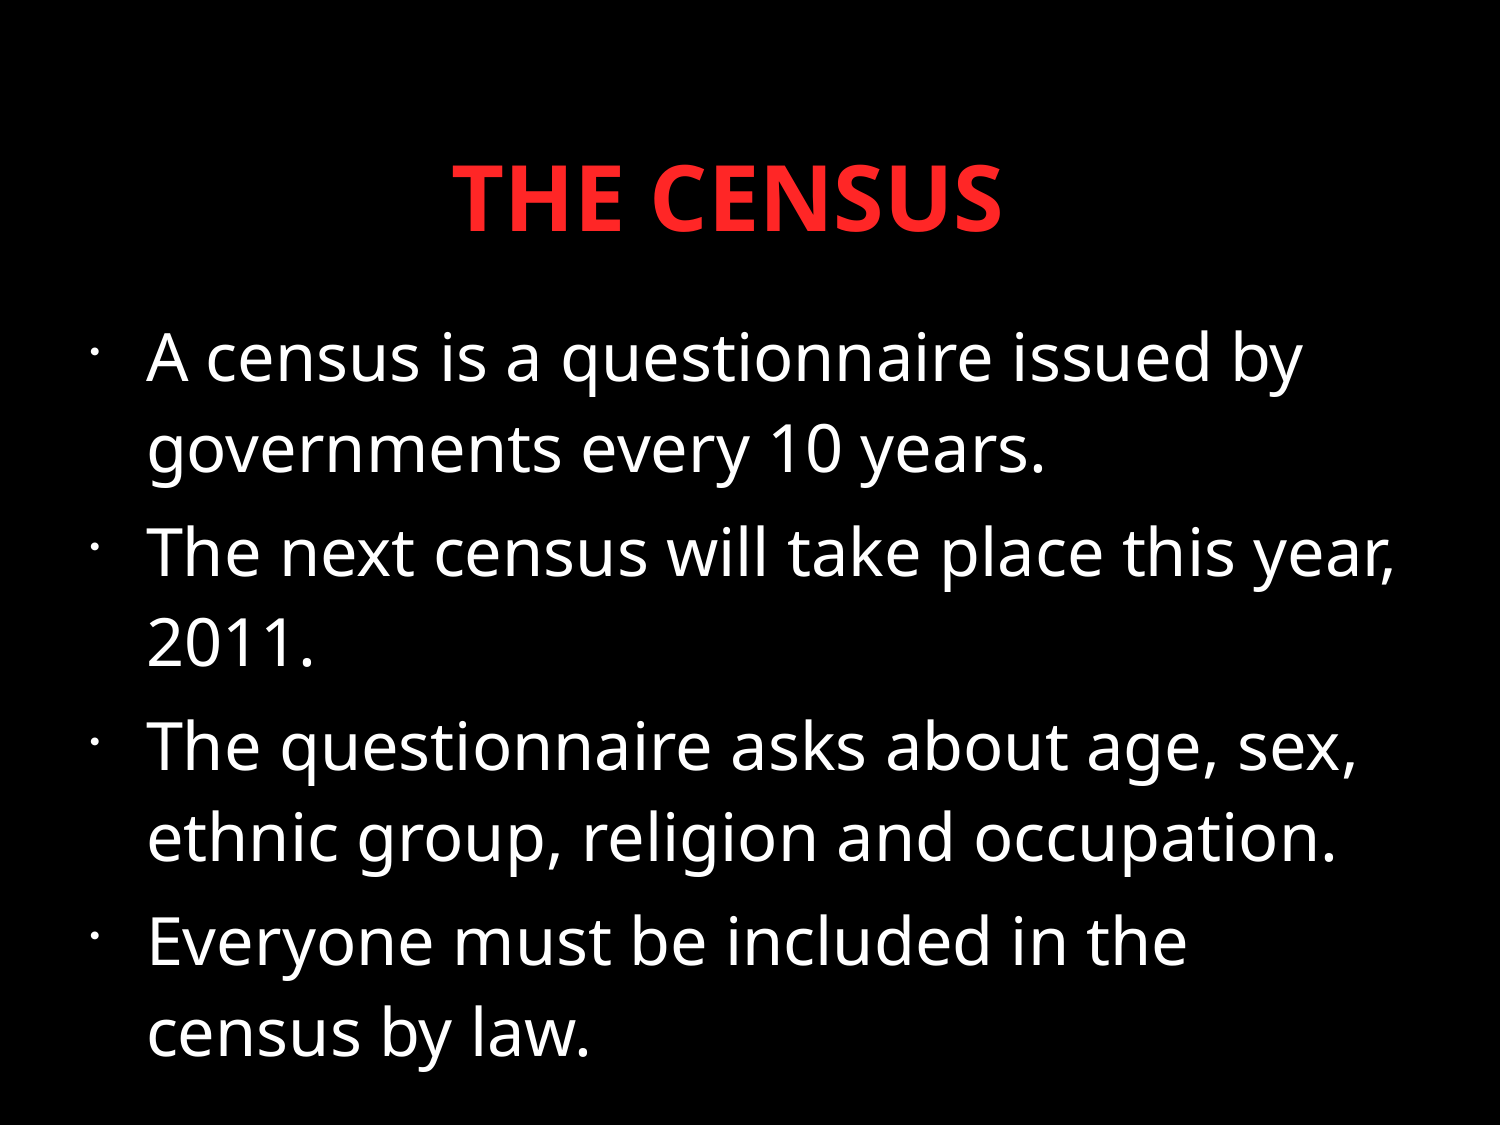

# THE CENSUS
A census is a questionnaire issued by governments every 10 years.
The next census will take place this year, 2011.
The questionnaire asks about age, sex, ethnic group, religion and occupation.
Everyone must be included in the census by law.